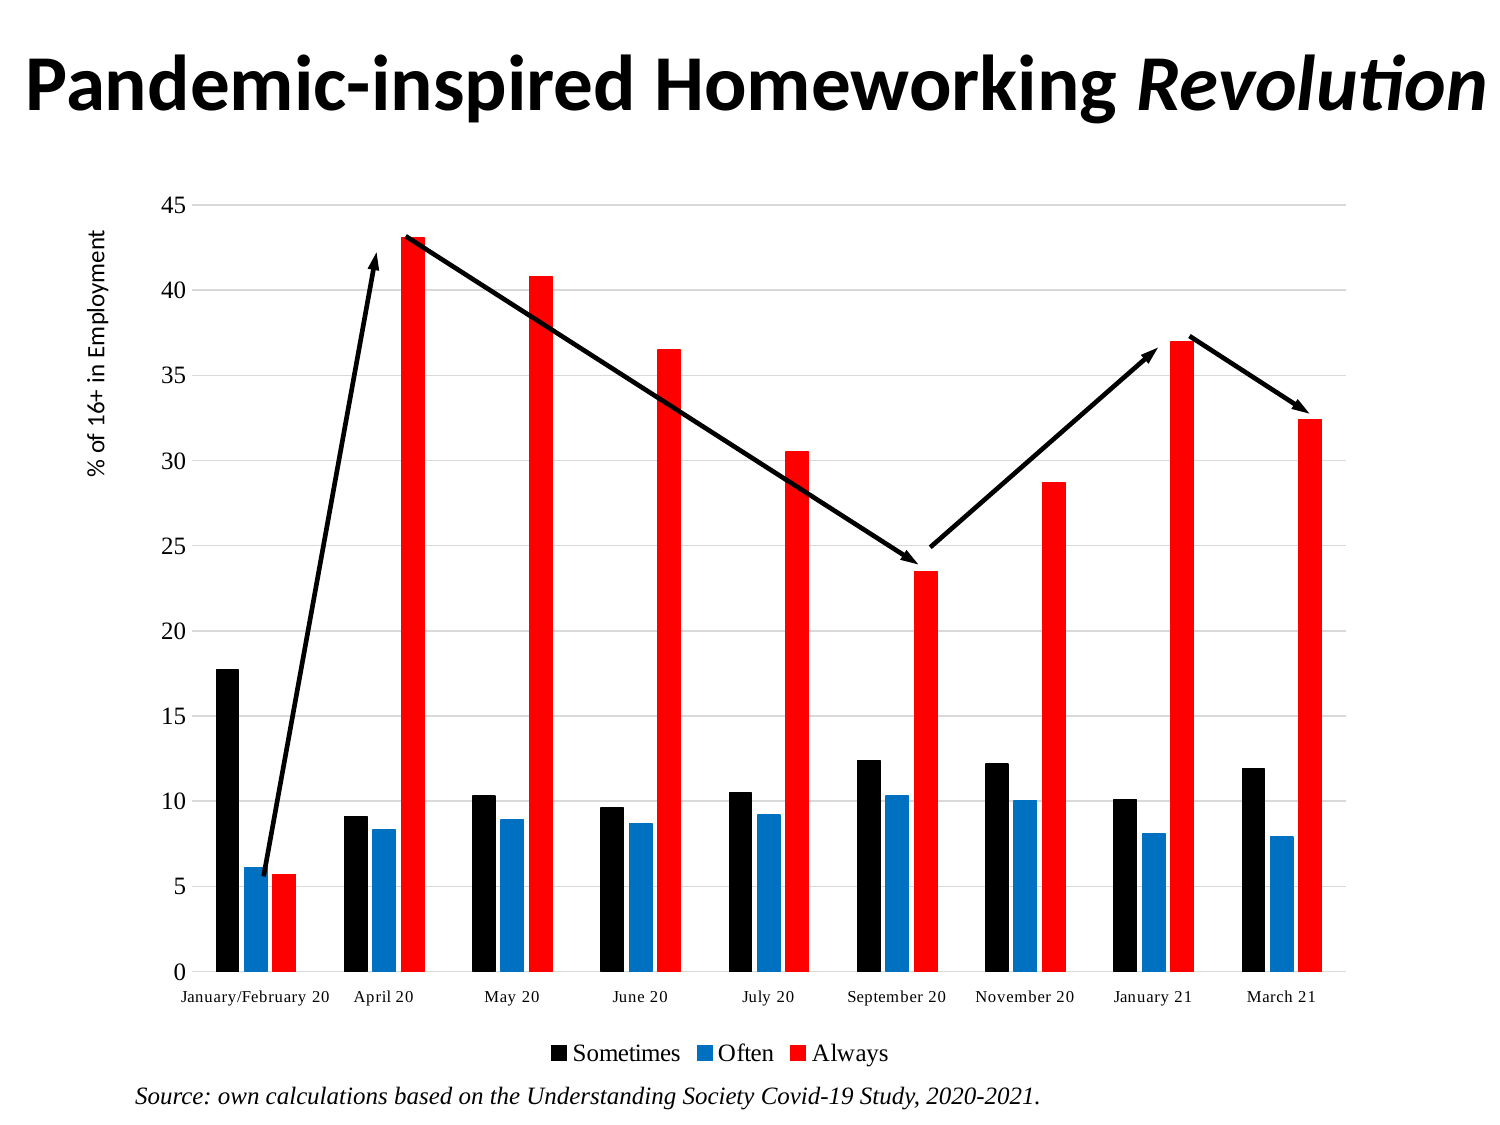

Pandemic-inspired Homeworking Revolution
### Chart
| Category | Sometimes | Often | Always |
|---|---|---|---|
| January/February 20 | 17.7 | 6.1 | 5.7 |
| April 20 | 9.1 | 8.3 | 43.1 |
| May 20 | 10.3 | 8.9 | 40.8 |
| June 20 | 9.6 | 8.7 | 36.5 |
| July 20 | 10.5 | 9.2 | 30.5 |
| September 20 | 12.4 | 10.3 | 23.5 |
| November 20 | 12.2 | 10.0 | 28.7 |
| January 21 | 10.1 | 8.1 | 37.0 |
| March 21 | 11.9 | 7.9 | 32.4 |Source: own calculations based on the Understanding Society Covid-19 Study, 2020-2021.